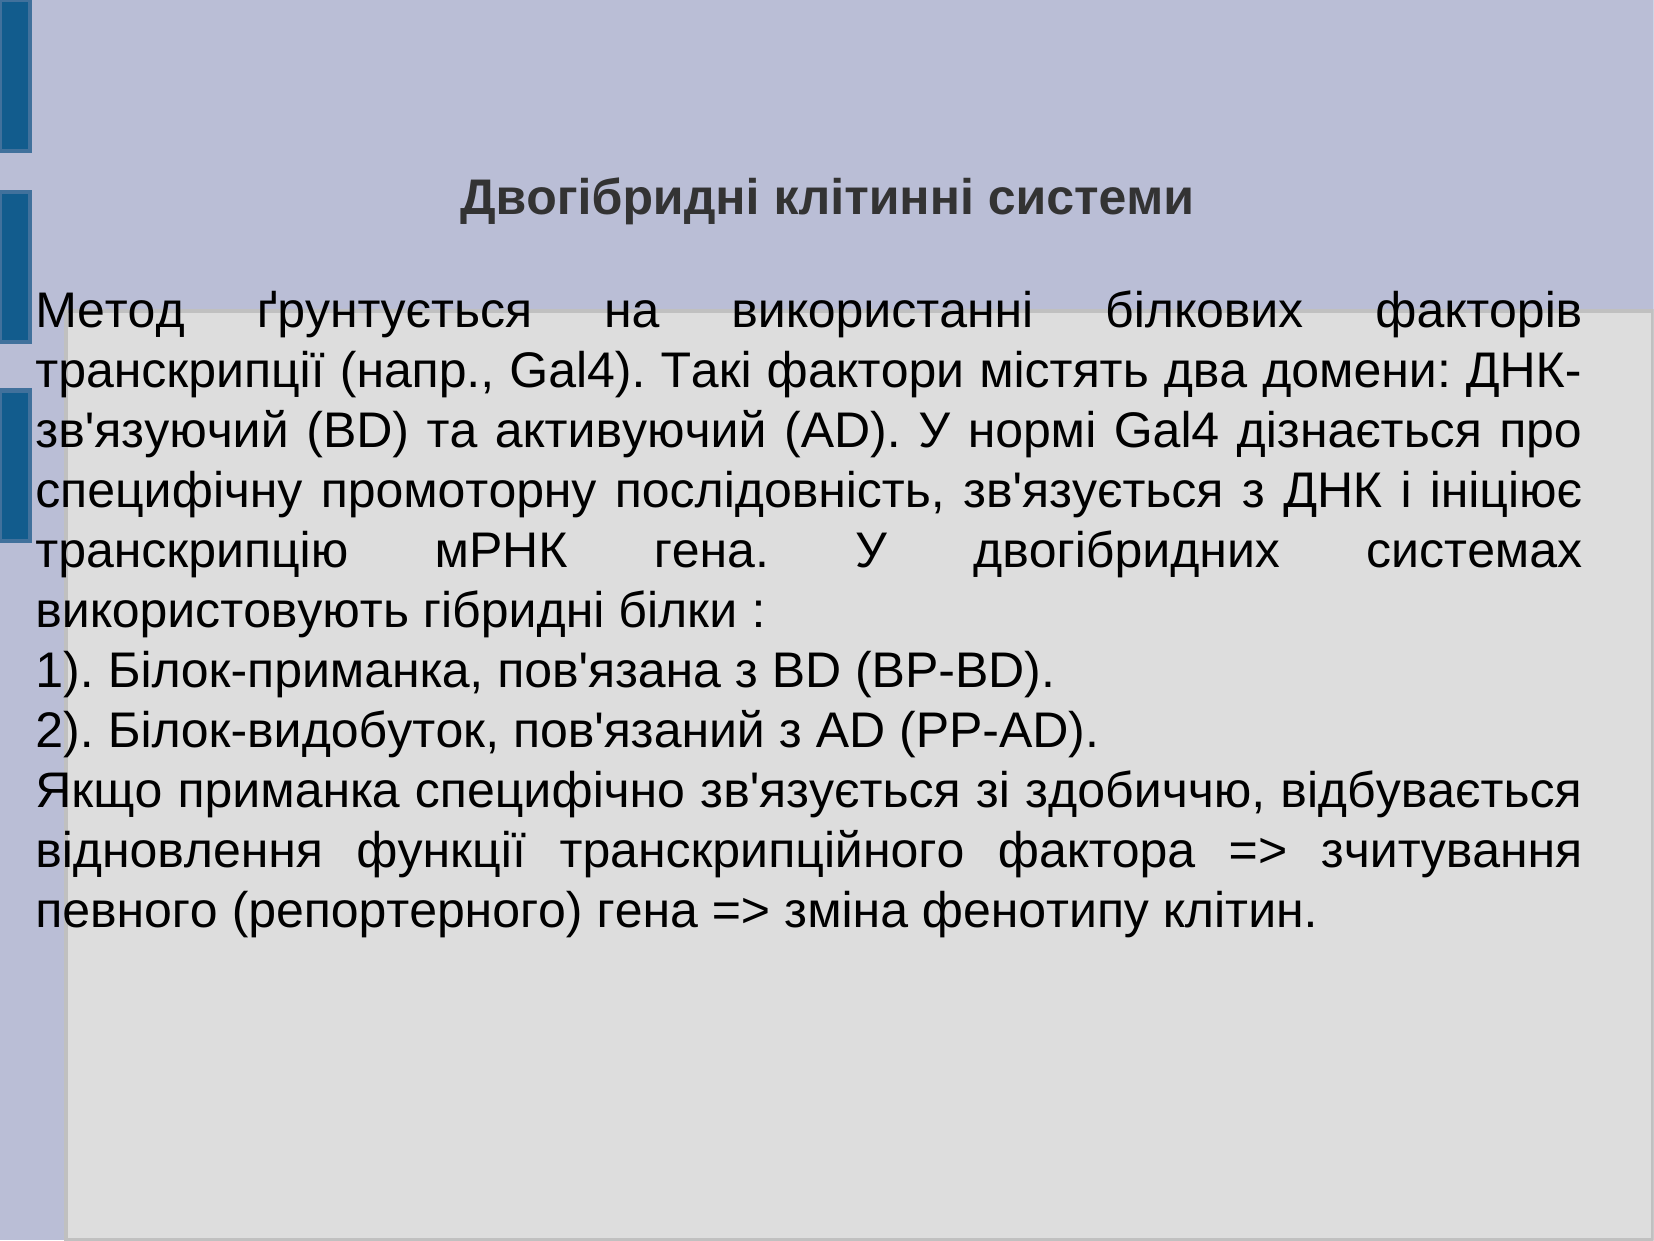

# Двогібридні клітинні системи
Метод ґрунтується на використанні білкових факторів транскрипції (напр., Gal4). Такі фактори містять два домени: ДНК-зв'язуючий (BD) та активуючий (AD). У нормі Gal4 дізнається про специфічну промоторну послідовність, зв'язується з ДНК і ініціює транскрипцію мРНК гена. У двогібридних системах використовують гібридні білки :
1). Білок-приманка, пов'язана з BD (BP-BD).
2). Білок-видобуток, пов'язаний з AD (PP-AD).
Якщо приманка специфічно зв'язується зі здобиччю, відбувається відновлення функції транскрипційного фактора => зчитування певного (репортерного) гена => зміна фенотипу клітин.